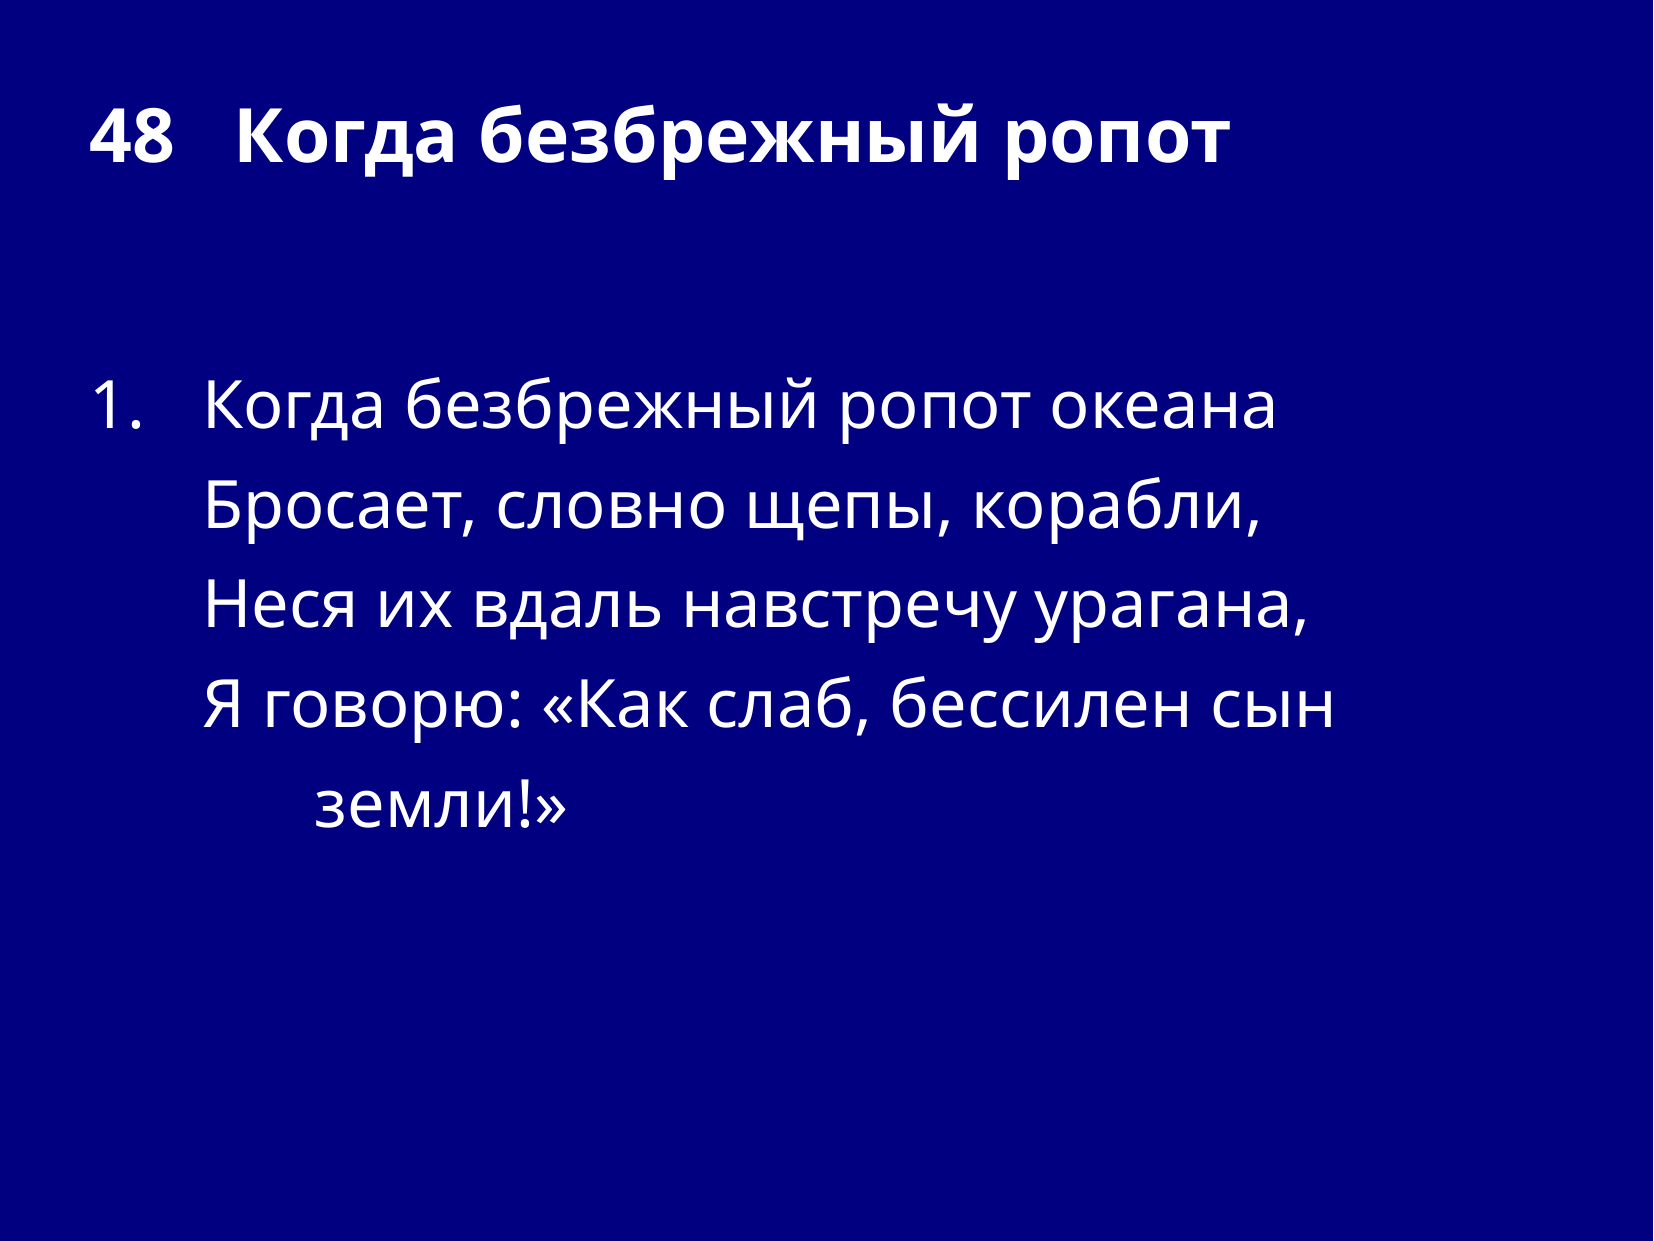

48 Когда безбрежный ропот
1.	Когда безбрежный ропот океана
	Бросает, словно щепы, корабли,
	Неся их вдаль навстречу урагана,
	Я говорю: «Как слаб, бессилен сын
		земли!»